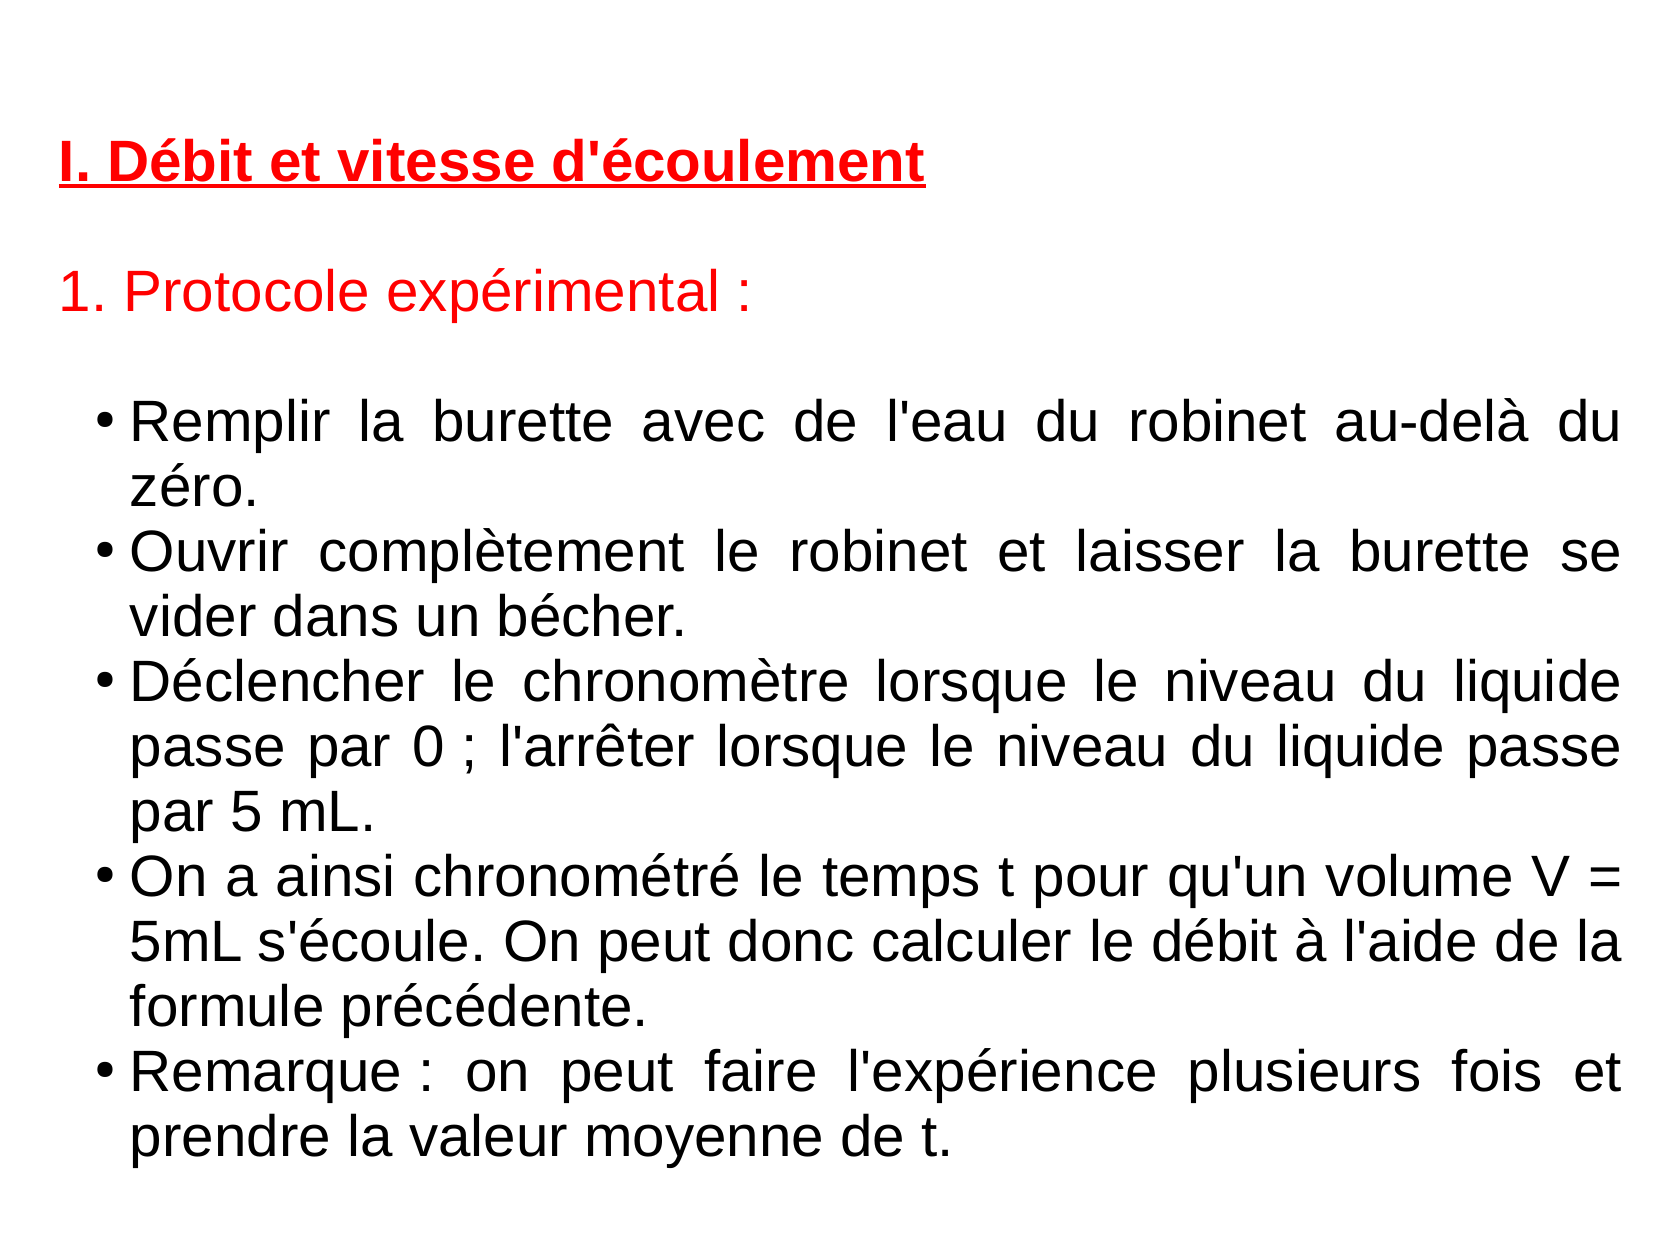

# I. Débit et vitesse d'écoulement
1. Protocole expérimental :
Remplir la burette avec de l'eau du robinet au-delà du zéro.
Ouvrir complètement le robinet et laisser la burette se vider dans un bécher.
Déclencher le chronomètre lorsque le niveau du liquide passe par 0 ; l'arrêter lorsque le niveau du liquide passe par 5 mL.
On a ainsi chronométré le temps t pour qu'un volume V = 5mL s'écoule. On peut donc calculer le débit à l'aide de la formule précédente.
Remarque : on peut faire l'expérience plusieurs fois et prendre la valeur moyenne de t.